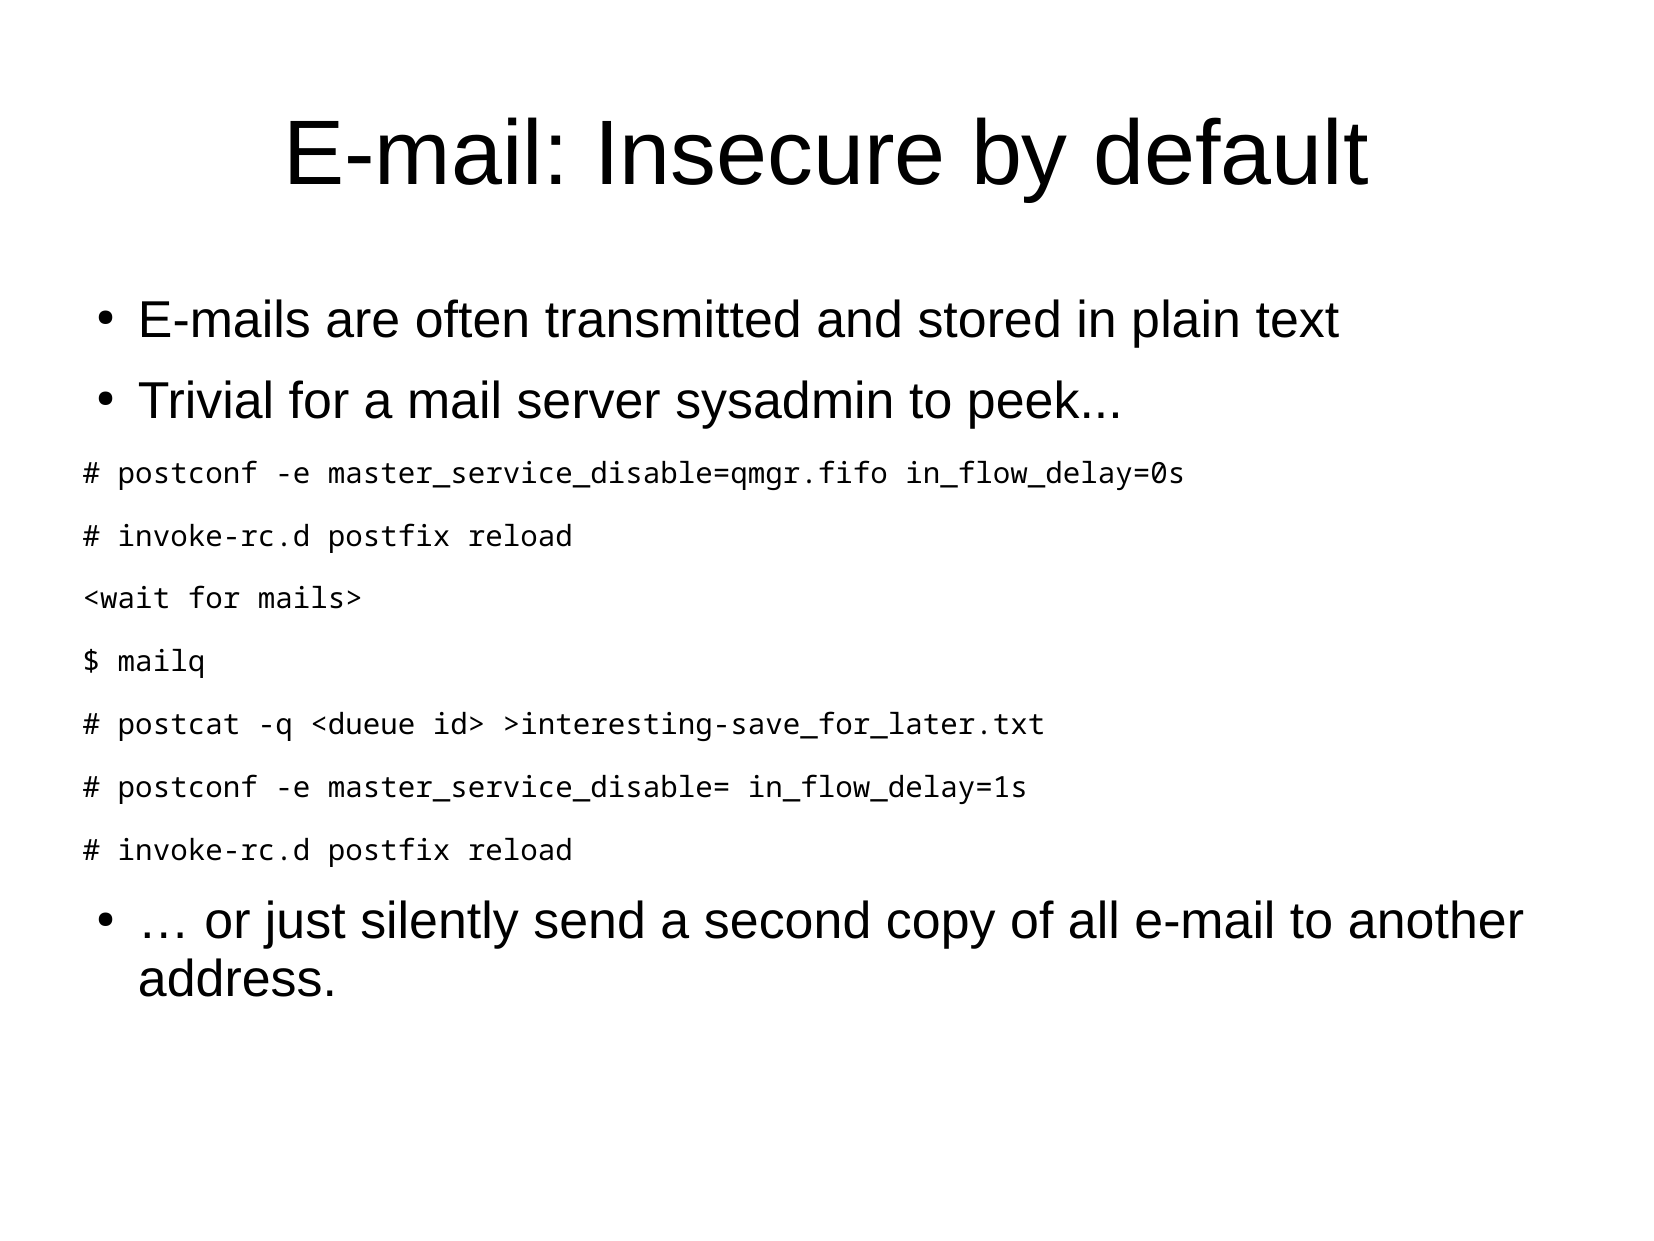

# E-mail: Insecure by default
E-mails are often transmitted and stored in plain text
Trivial for a mail server sysadmin to peek...
# postconf -e master_service_disable=qmgr.fifo in_flow_delay=0s
# invoke-rc.d postfix reload
<wait for mails>
$ mailq
# postcat -q <dueue id> >interesting-save_for_later.txt
# postconf -e master_service_disable= in_flow_delay=1s
# invoke-rc.d postfix reload
… or just silently send a second copy of all e-mail to another address.